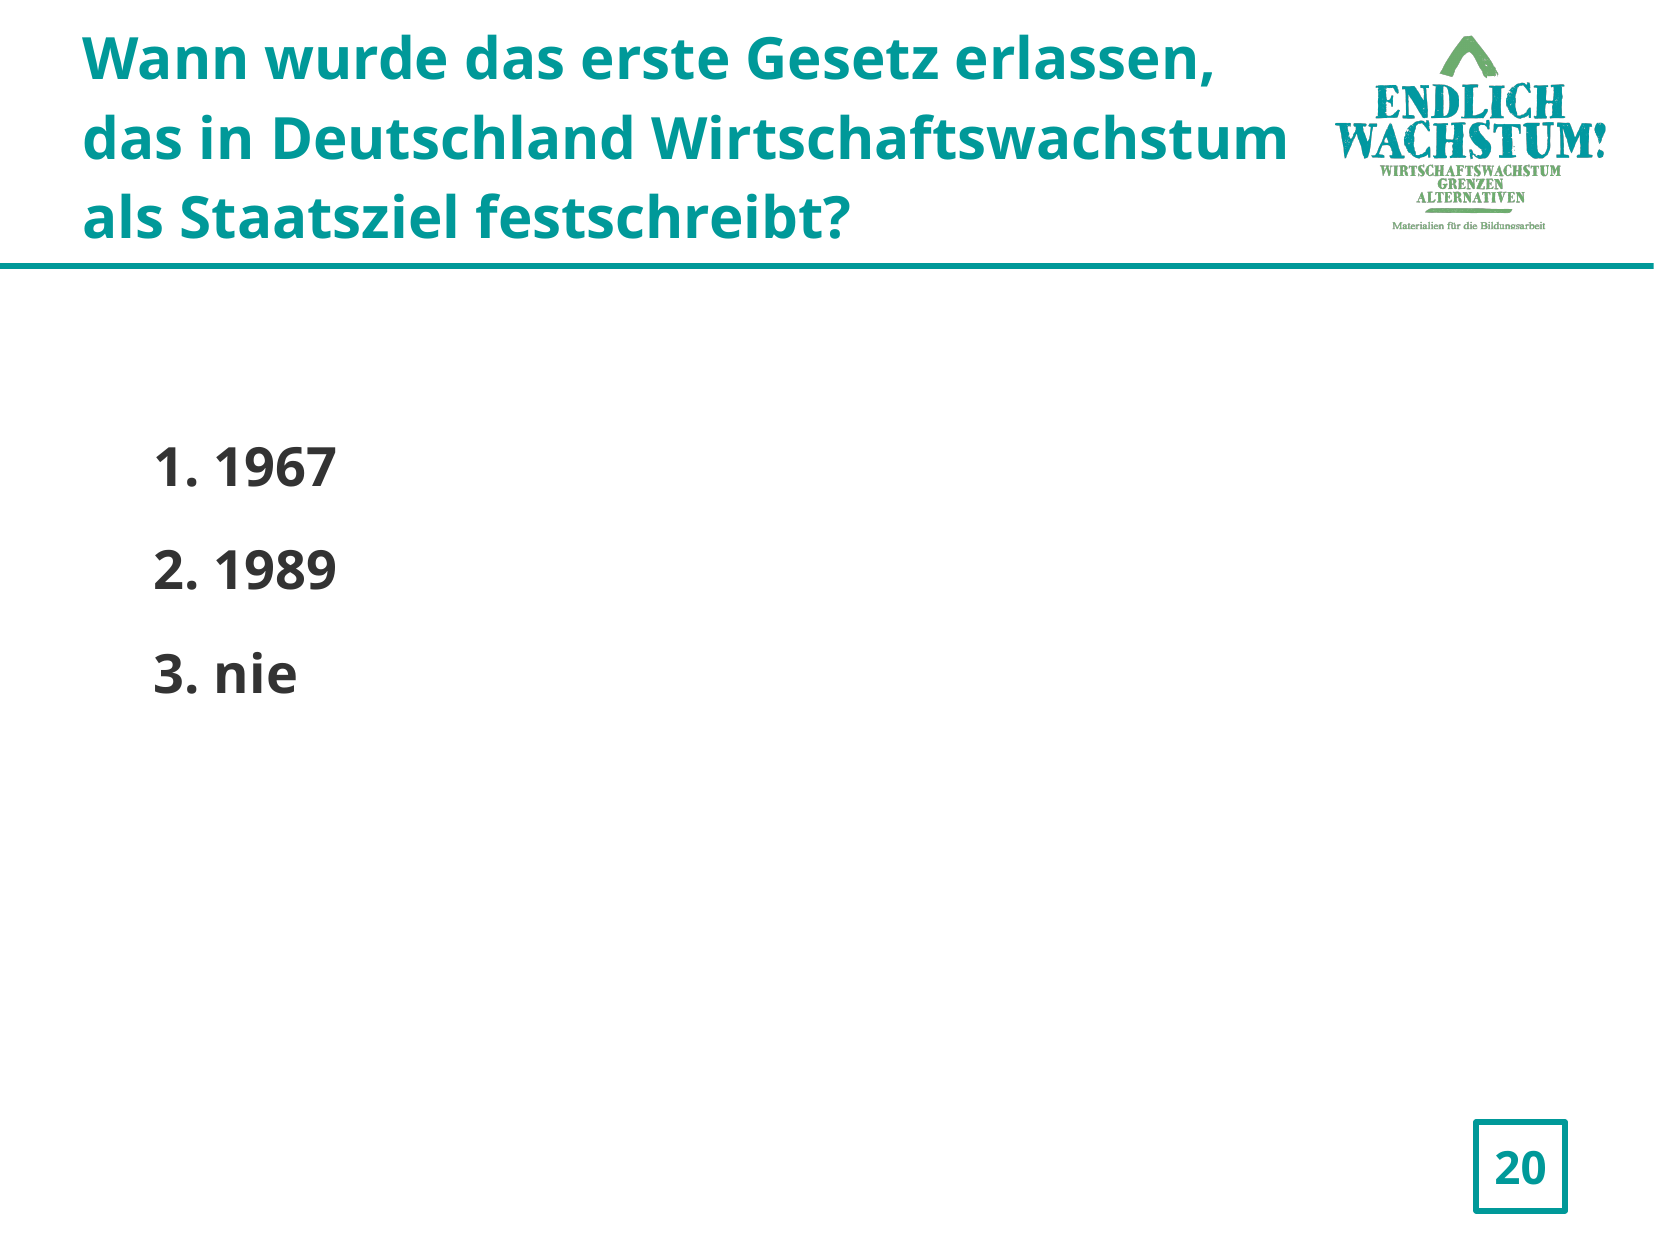

# Wann wurde das erste Gesetz erlassen, das in Deutschland Wirtschaftswachstum als Staatsziel festschreibt?
1. 1967
2. 1989
3. nie
20